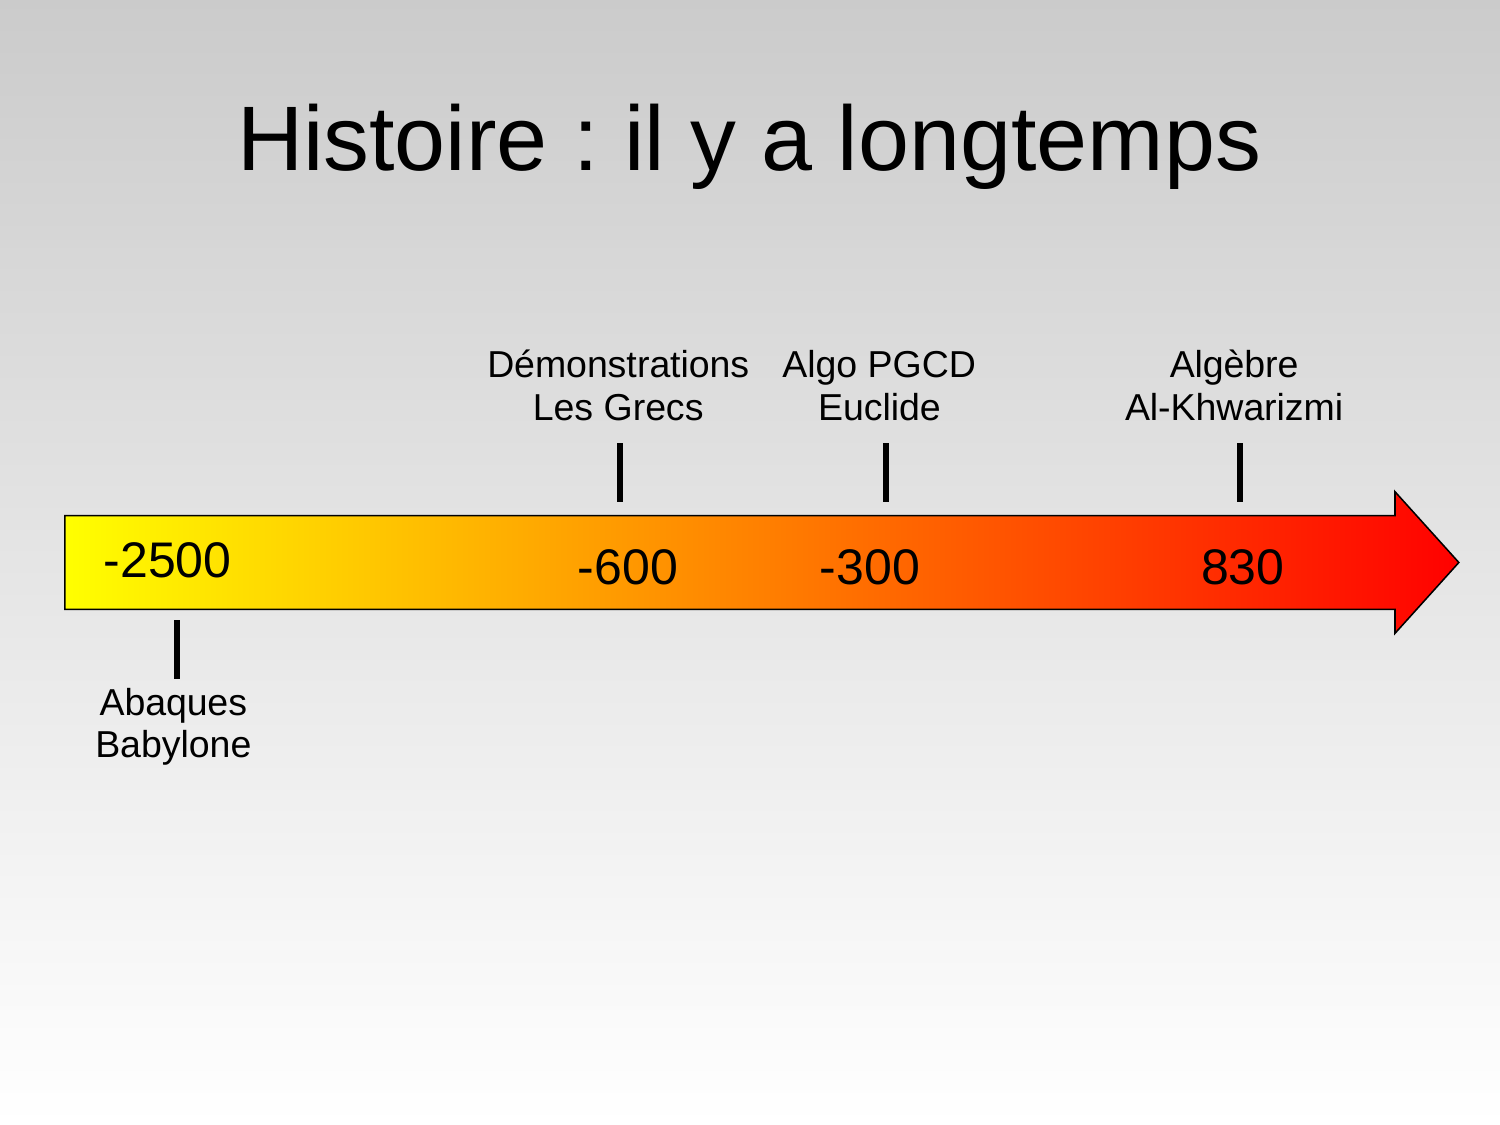

# Histoire : il y a longtemps
Démonstrations
Les Grecs
Algo PGCD
Euclide
Algèbre
Al-Khwarizmi
-2500
-600
-300
830
Abaques
Babylone